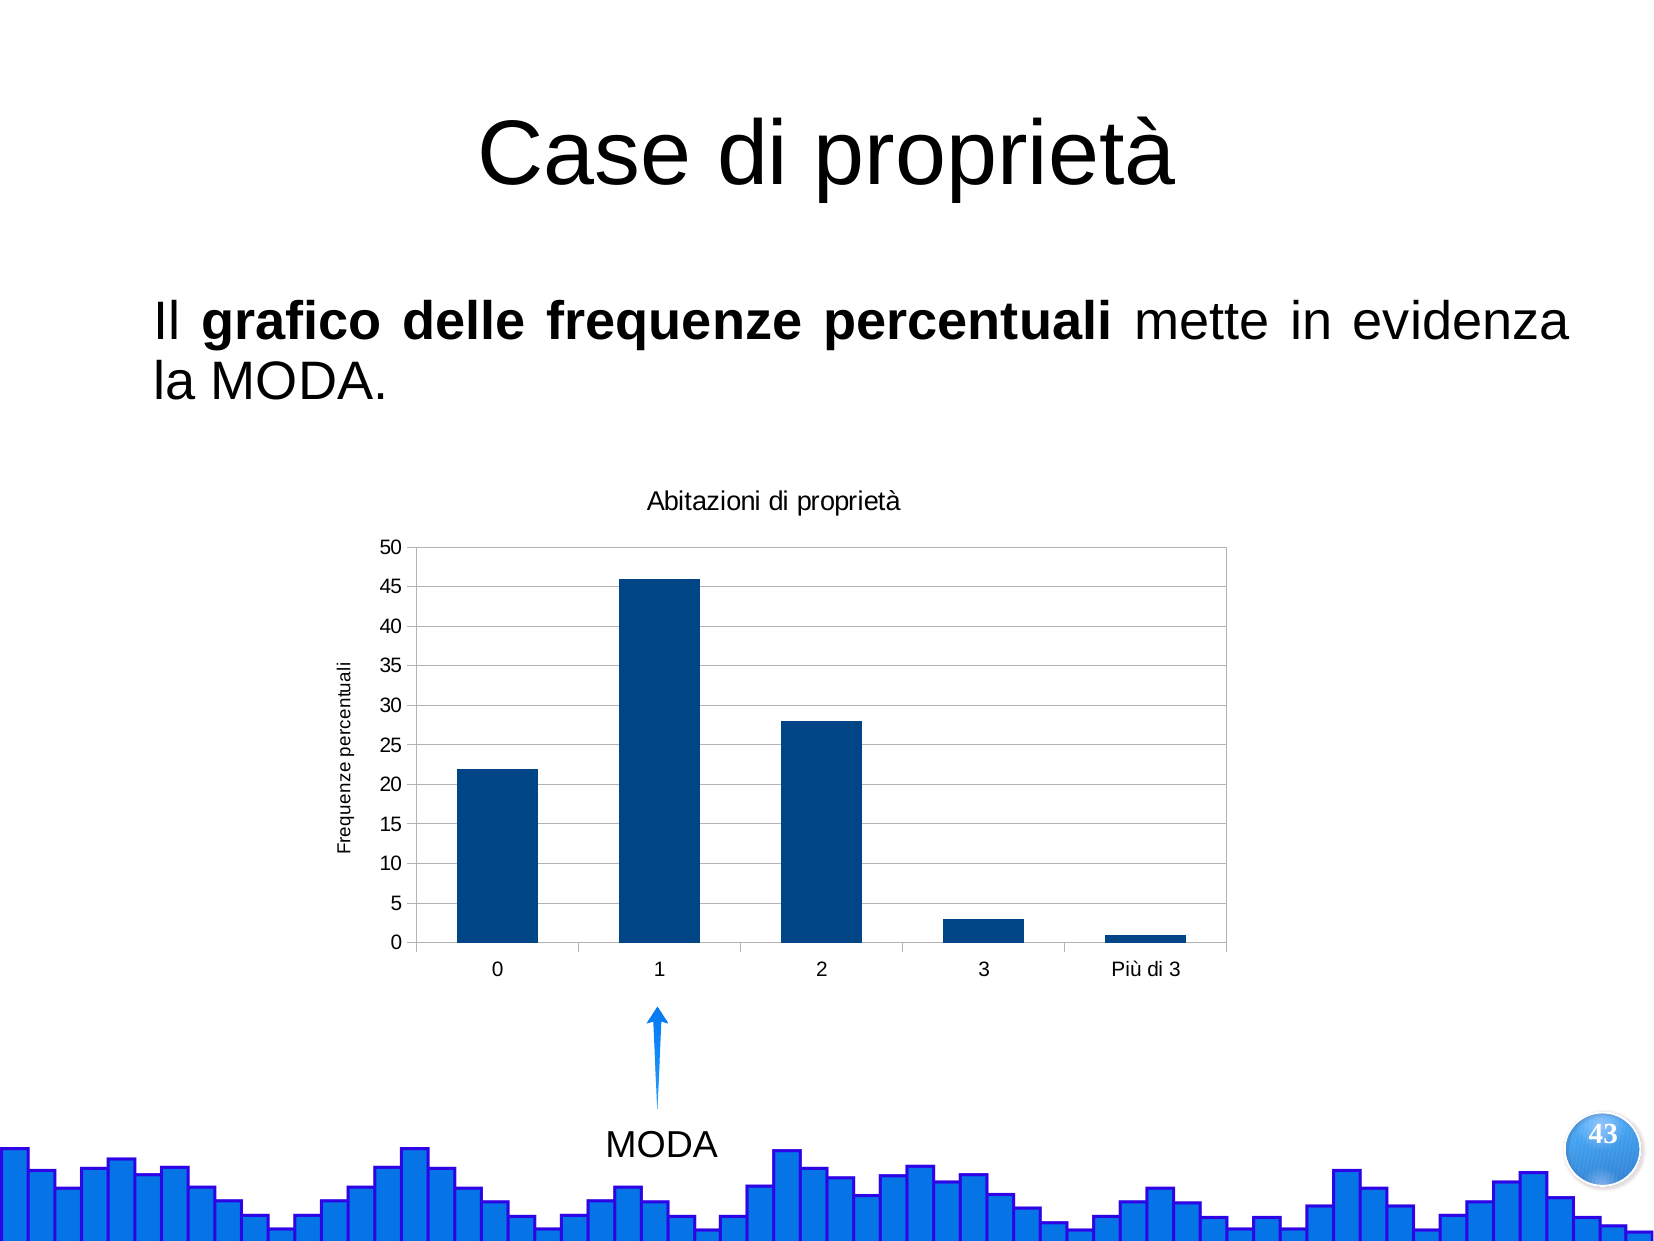

# Case di proprietà
Il grafico delle frequenze percentuali mette in evidenza la MODA.
### Chart: Abitazioni di proprietà
| Category | Colonna 1 |
|---|---|
| 0 | 22.0 |
| 1 | 46.0 |
| 2 | 28.0 |
| 3 | 3.0 |
| Più di 3 | 1.0 |
MODA
43